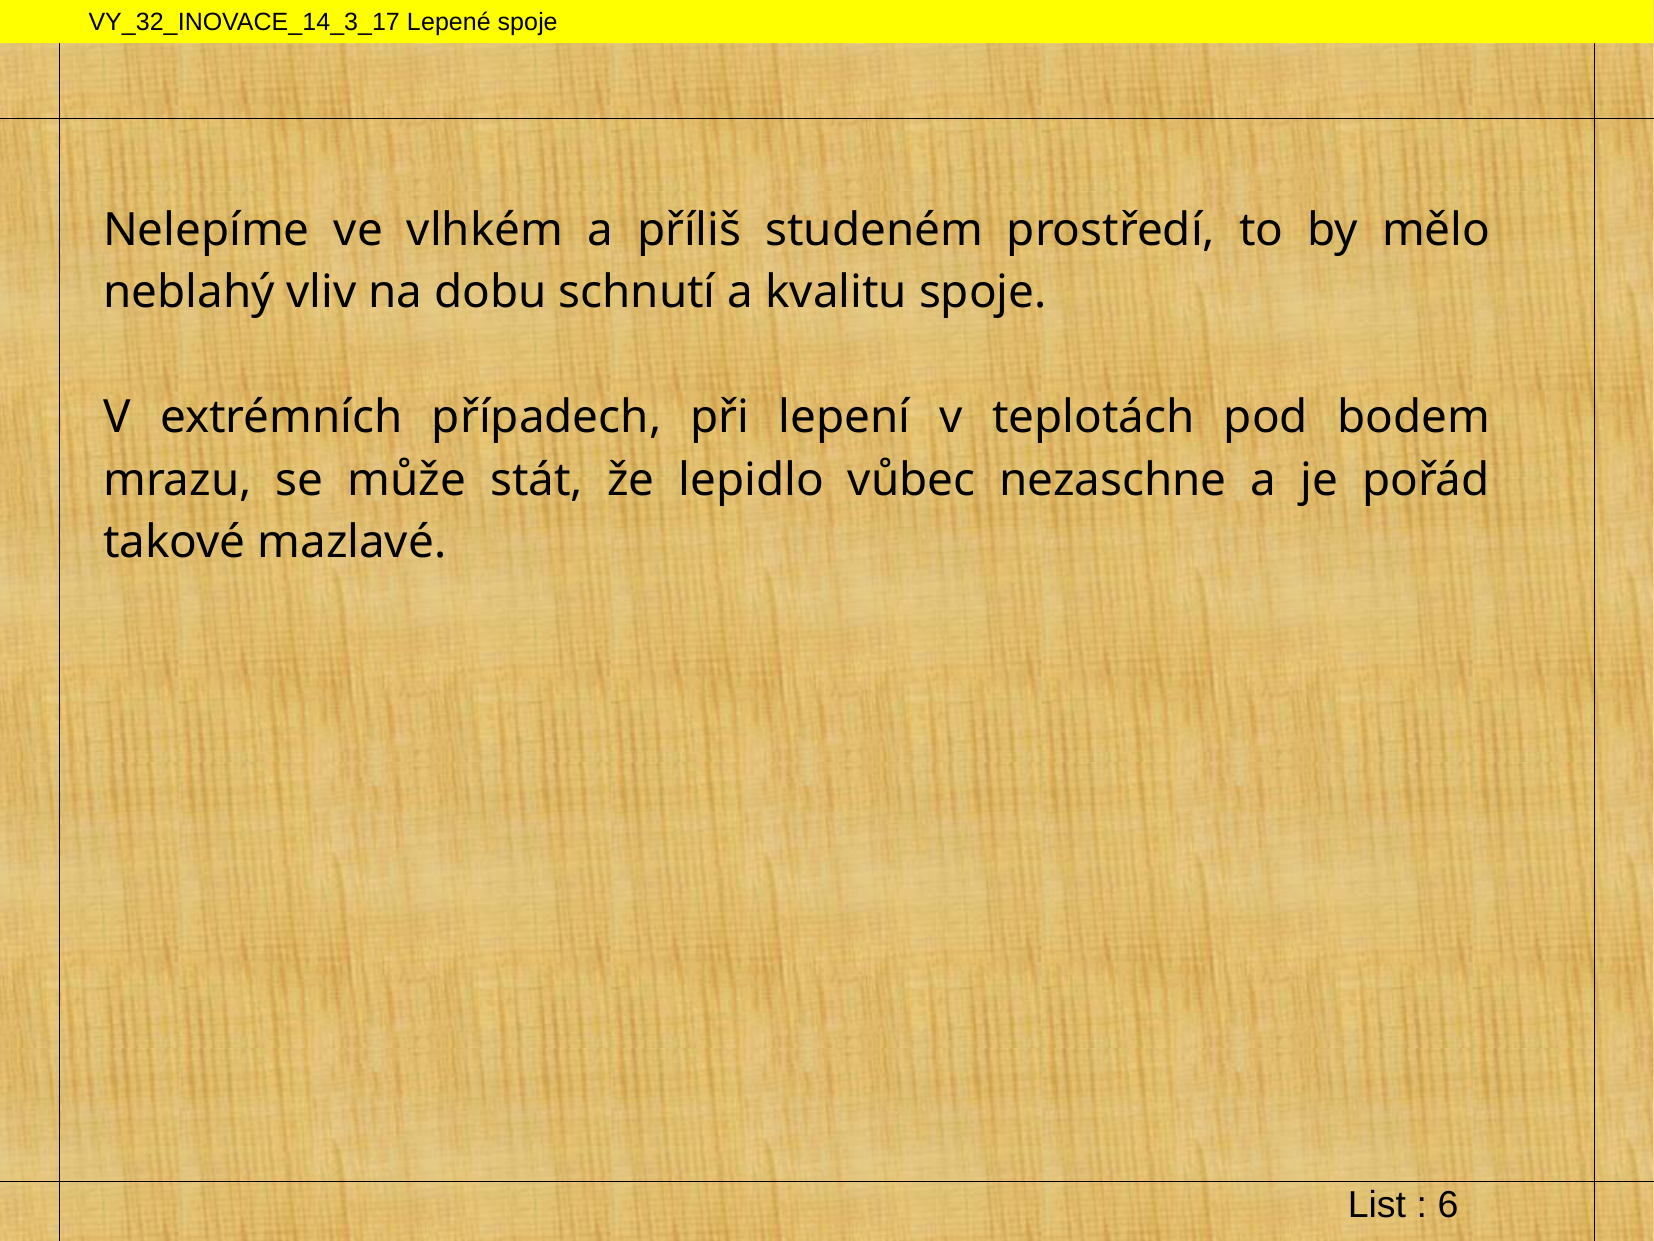

VY_32_INOVACE_14_3_17 Lepené spoje
Nelepíme ve vlhkém a příliš studeném prostředí, to by mělo neblahý vliv na dobu schnutí a kvalitu spoje.
V extrémních případech, při lepení v teplotách pod bodem mrazu, se může stát, že lepidlo vůbec nezaschne a je pořád takové mazlavé.
List :